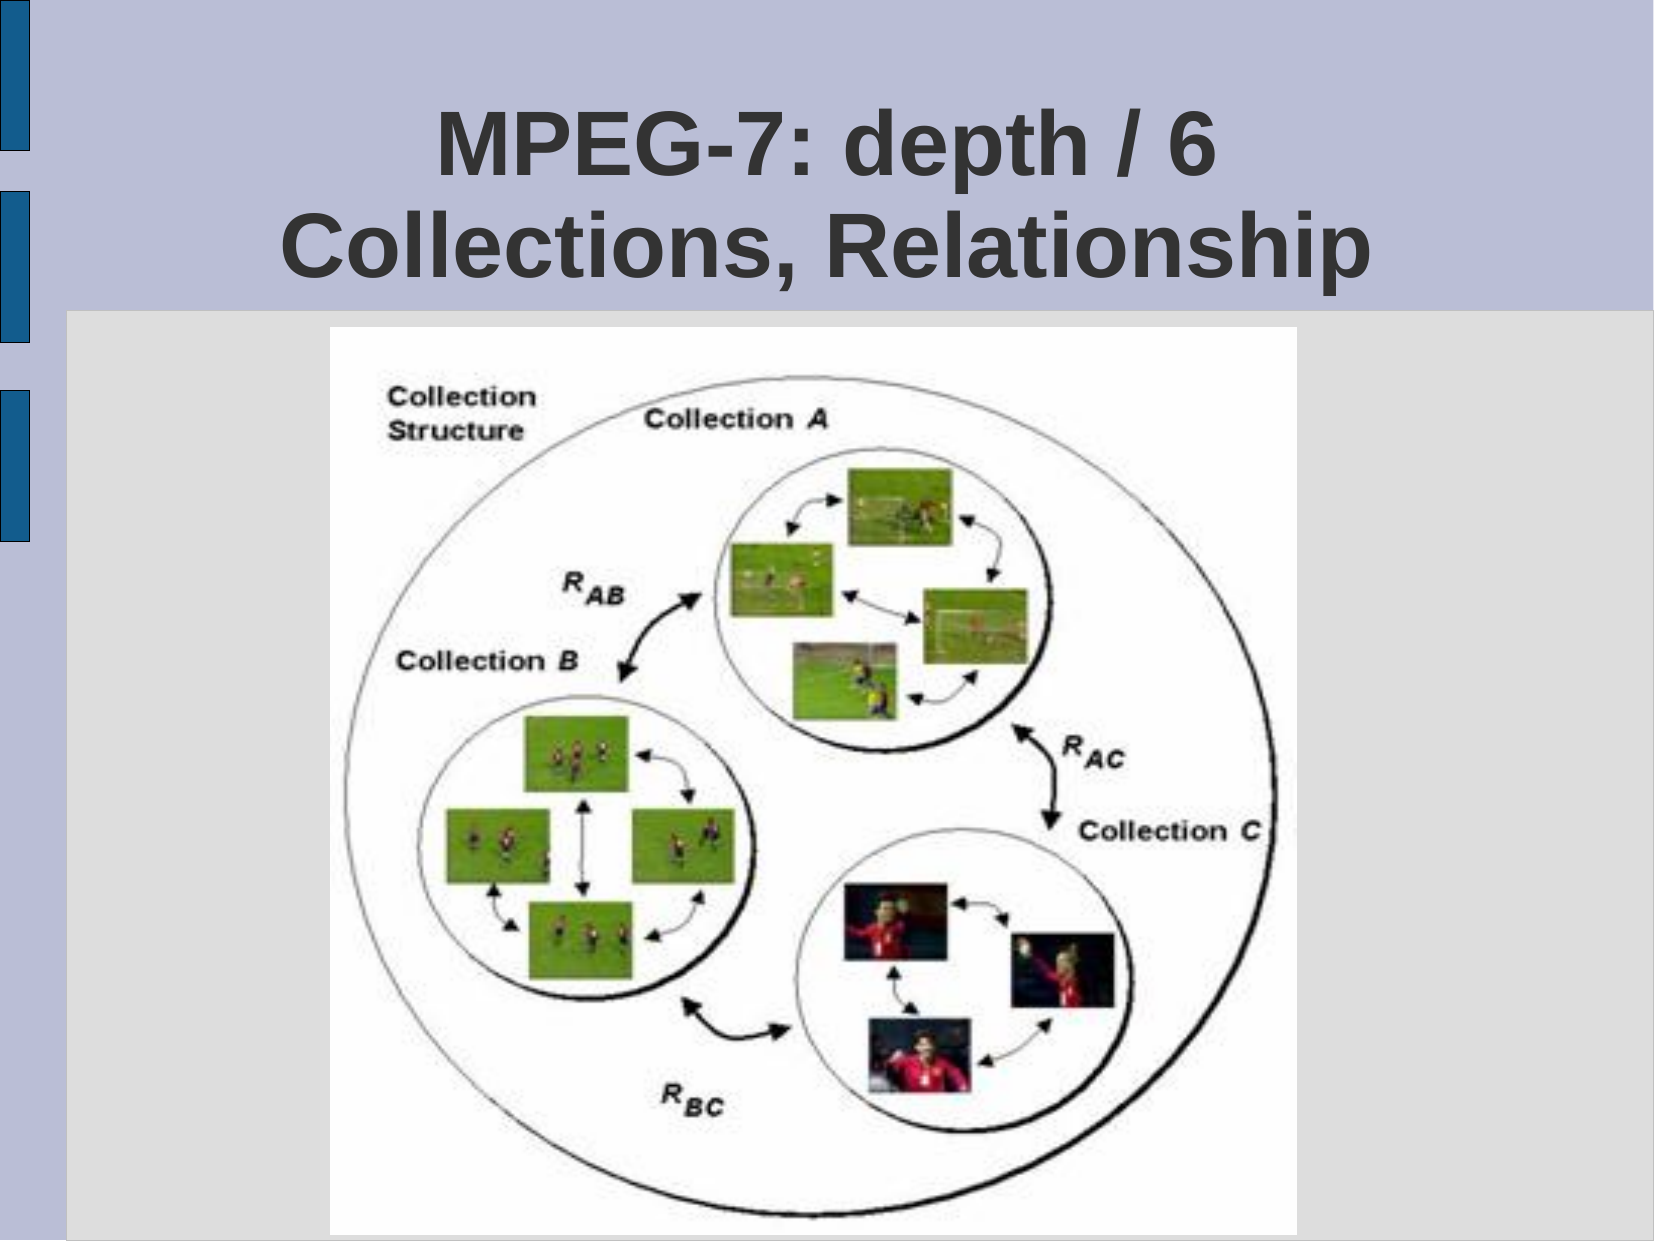

# MPEG-7: depth / 6 Collections, Relationship